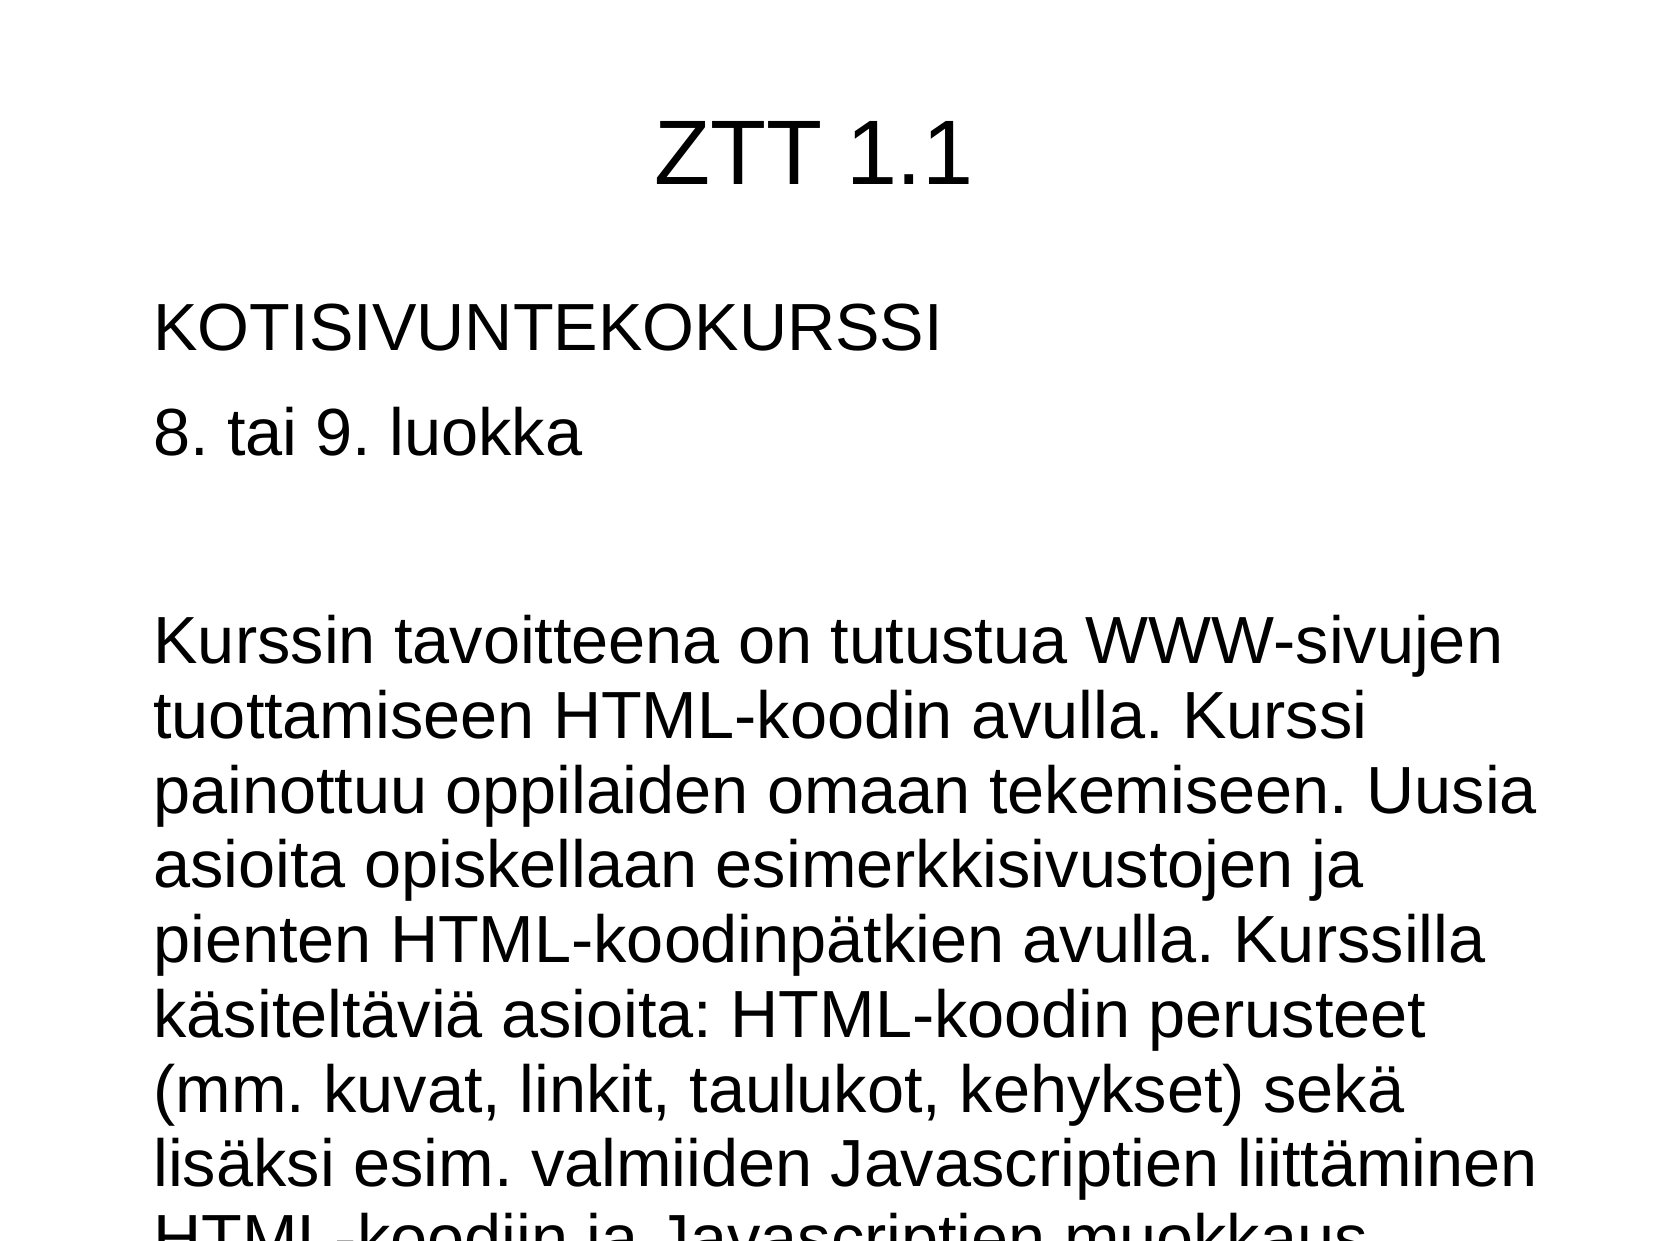

# ZTT 1.1
KOTISIVUNTEKOKURSSI
8. tai 9. luokka
Kurssin tavoitteena on tutustua WWW-sivujen tuottamiseen HTML-koodin avulla. Kurssi painottuu oppilaiden omaan tekemiseen. Uusia asioita opiskellaan esimerkkisivustojen ja pienten HTML-koodinpätkien avulla. Kurssilla käsiteltäviä asioita: HTML-koodin perusteet (mm. kuvat, linkit, taulukot, kehykset) sekä lisäksi esim. valmiiden Javascriptien liittäminen HTML-koodiin ja Javascriptien muokkaus (muuttuja, ehtolause, silmukka).